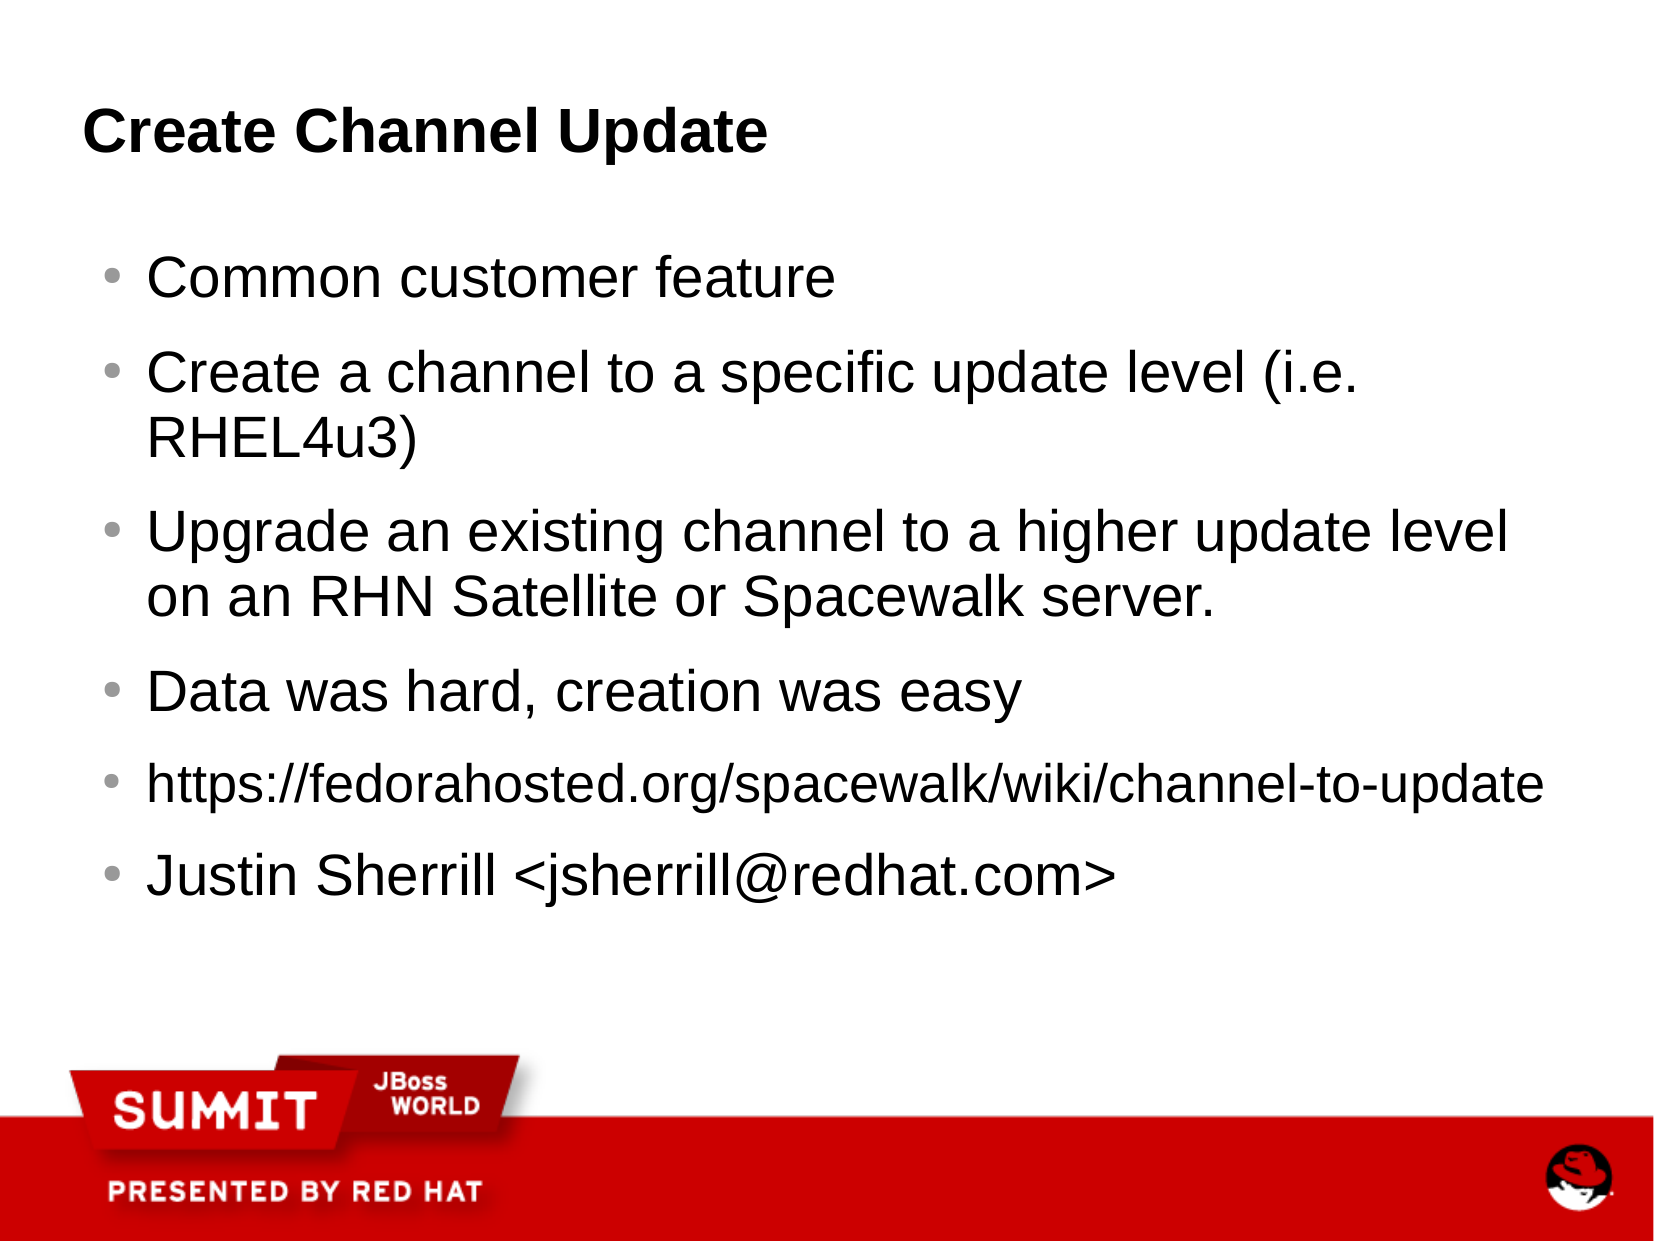

# Create Channel Update
Common customer feature
Create a channel to a specific update level (i.e. RHEL4u3)
Upgrade an existing channel to a higher update level on an RHN Satellite or Spacewalk server.
Data was hard, creation was easy
https://fedorahosted.org/spacewalk/wiki/channel-to-update
Justin Sherrill <jsherrill@redhat.com>